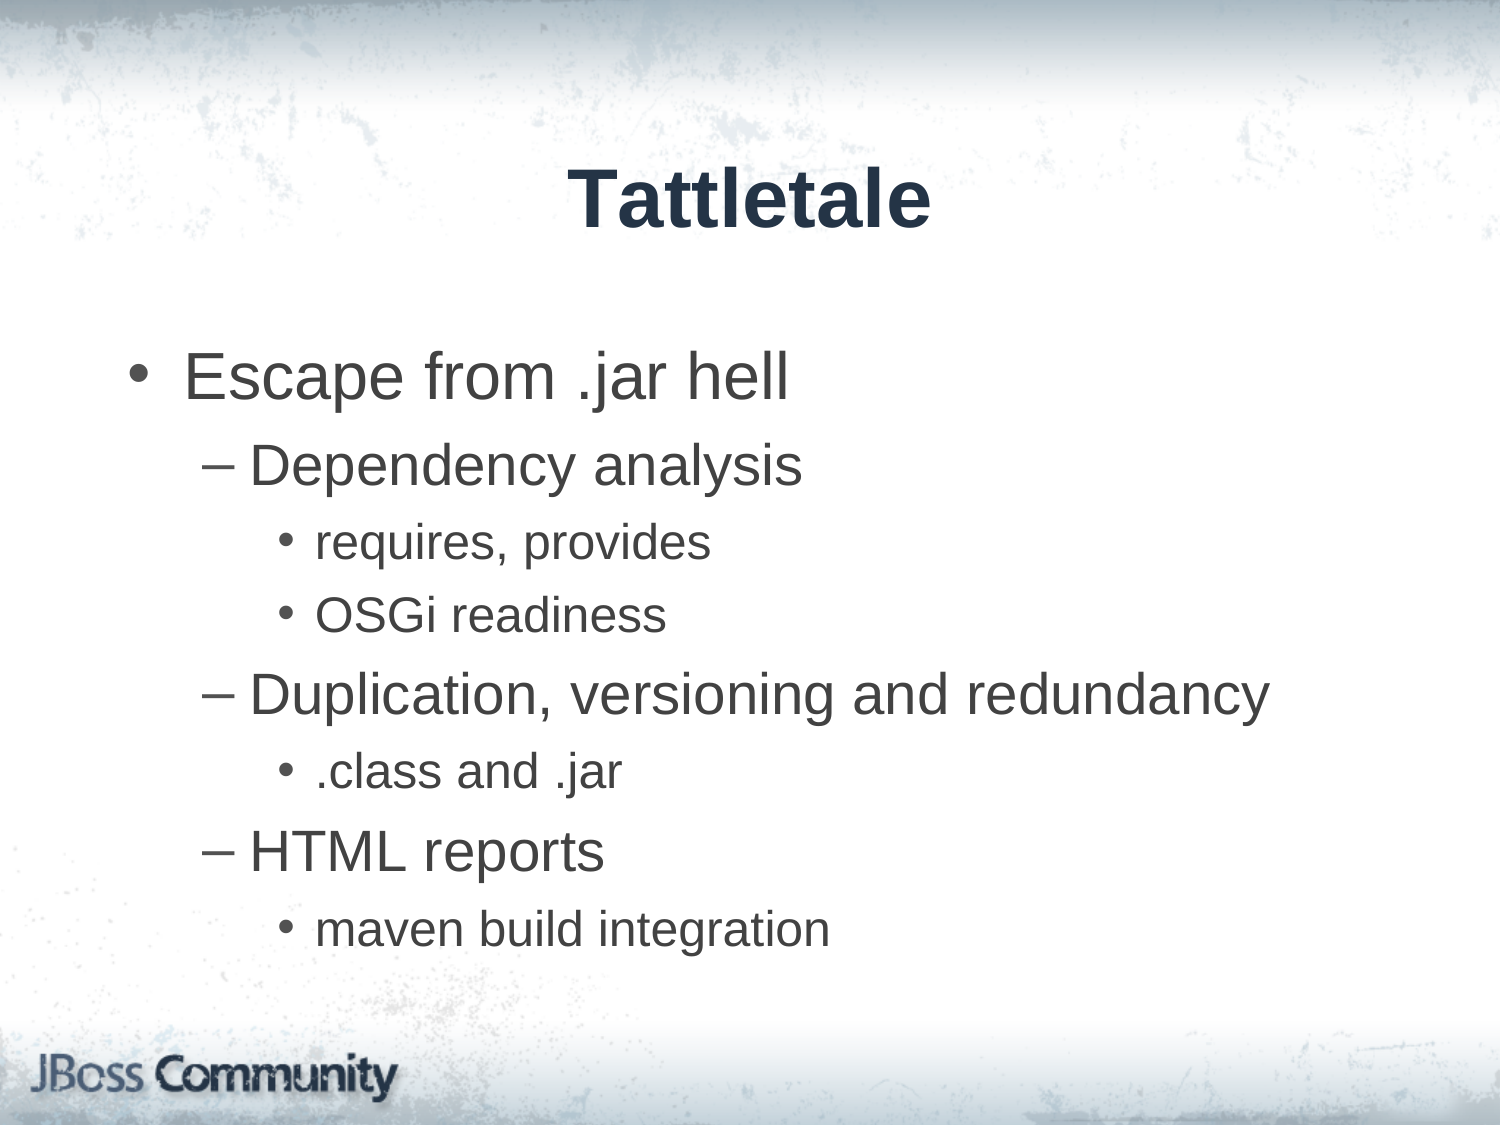

# Tattletale
Escape from .jar hell
Dependency analysis
requires, provides
OSGi readiness
Duplication, versioning and redundancy
.class and .jar
HTML reports
maven build integration